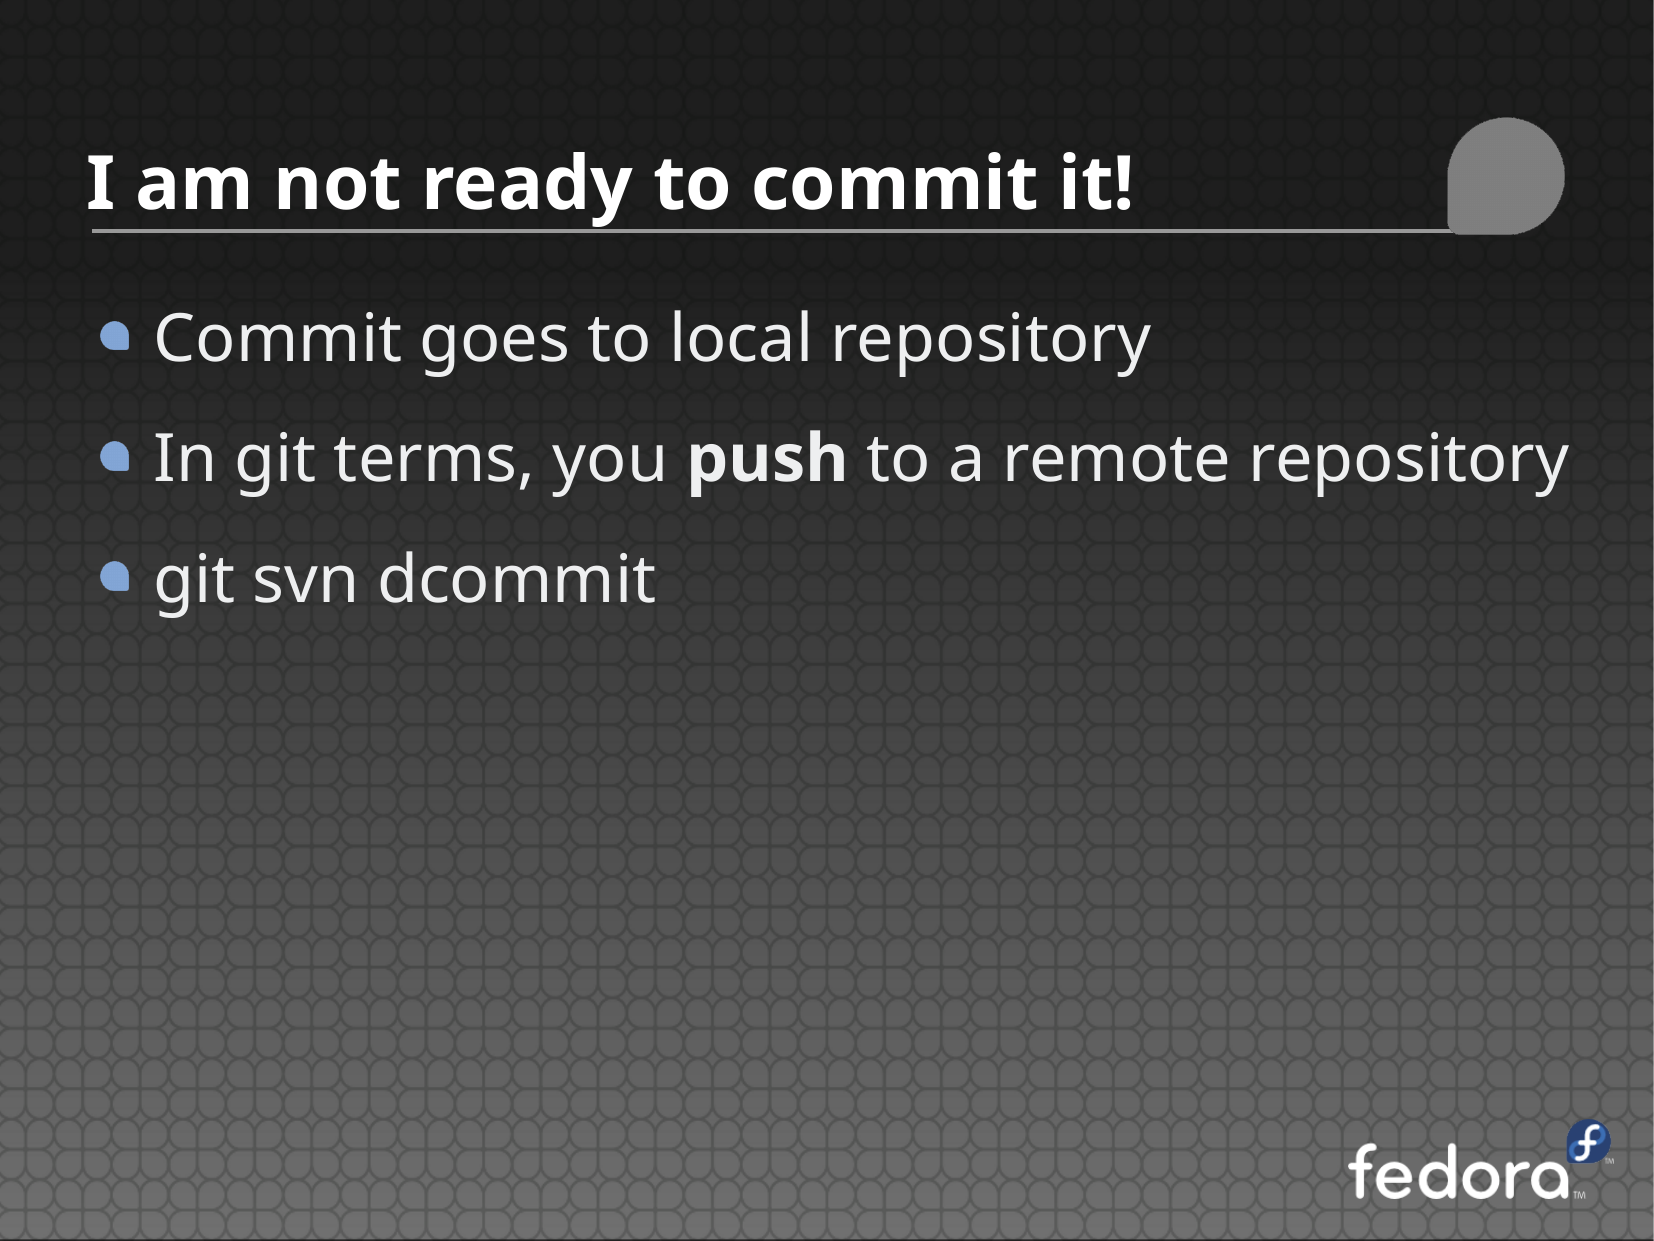

# I am not ready to commit it!
Commit goes to local repository
In git terms, you push to a remote repository
git svn dcommit